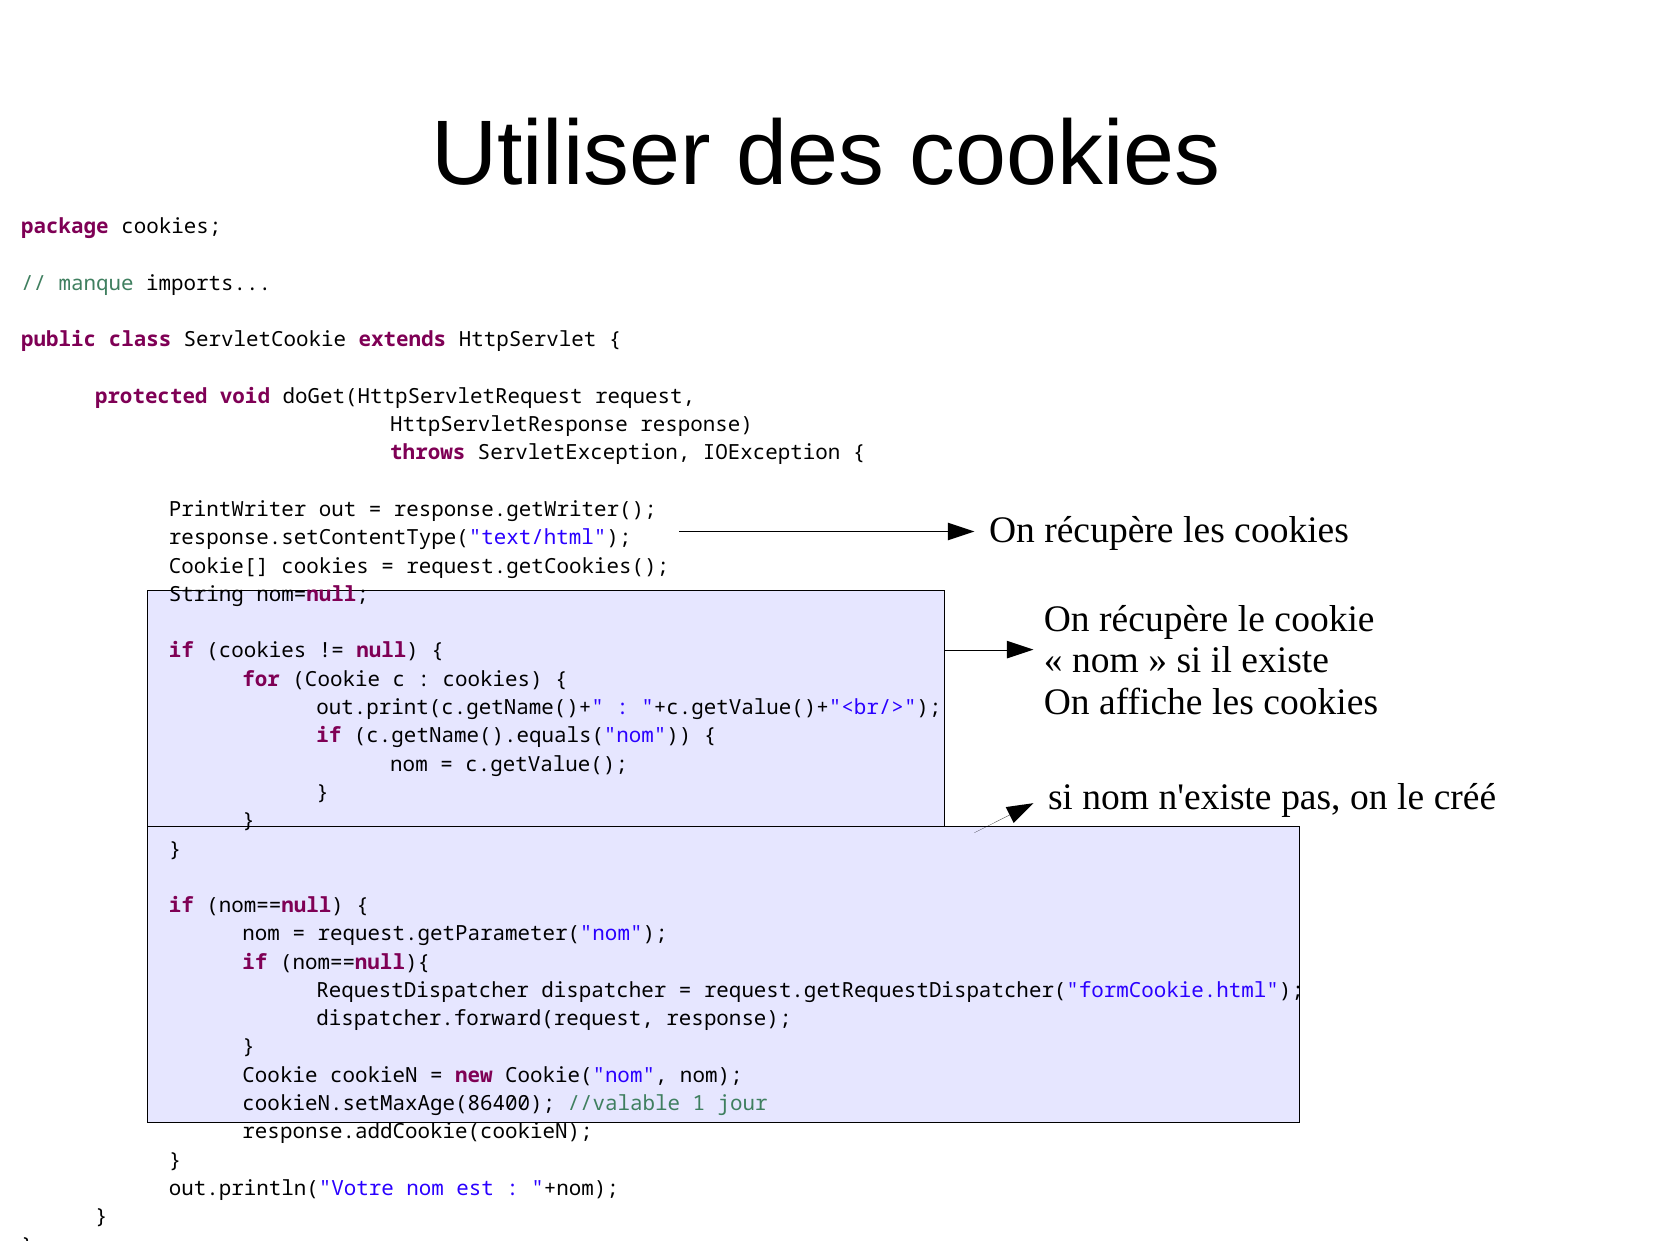

# Utiliser des cookies
package cookies;
// manque imports...
public class ServletCookie extends HttpServlet {
	protected void doGet(HttpServletRequest request,
					HttpServletResponse response)
					throws ServletException, IOException {
		PrintWriter out = response.getWriter();
		response.setContentType("text/html");
		Cookie[] cookies = request.getCookies();
		String nom=null;
		if (cookies != null) {
			for (Cookie c : cookies) {
				out.print(c.getName()+" : "+c.getValue()+"<br/>");
				if (c.getName().equals("nom")) {
					nom = c.getValue();
				}
			}
		}
		if (nom==null) {
			nom = request.getParameter("nom");
			if (nom==null){
				RequestDispatcher dispatcher = request.getRequestDispatcher("formCookie.html");
				dispatcher.forward(request, response);
			}
			Cookie cookieN = new Cookie("nom", nom);
			cookieN.setMaxAge(86400); //valable 1 jour
			response.addCookie(cookieN);
		}
		out.println("Votre nom est : "+nom);
	}
}
On récupère les cookies
On récupère le cookie
« nom » si il existe
On affiche les cookies
si nom n'existe pas, on le créé